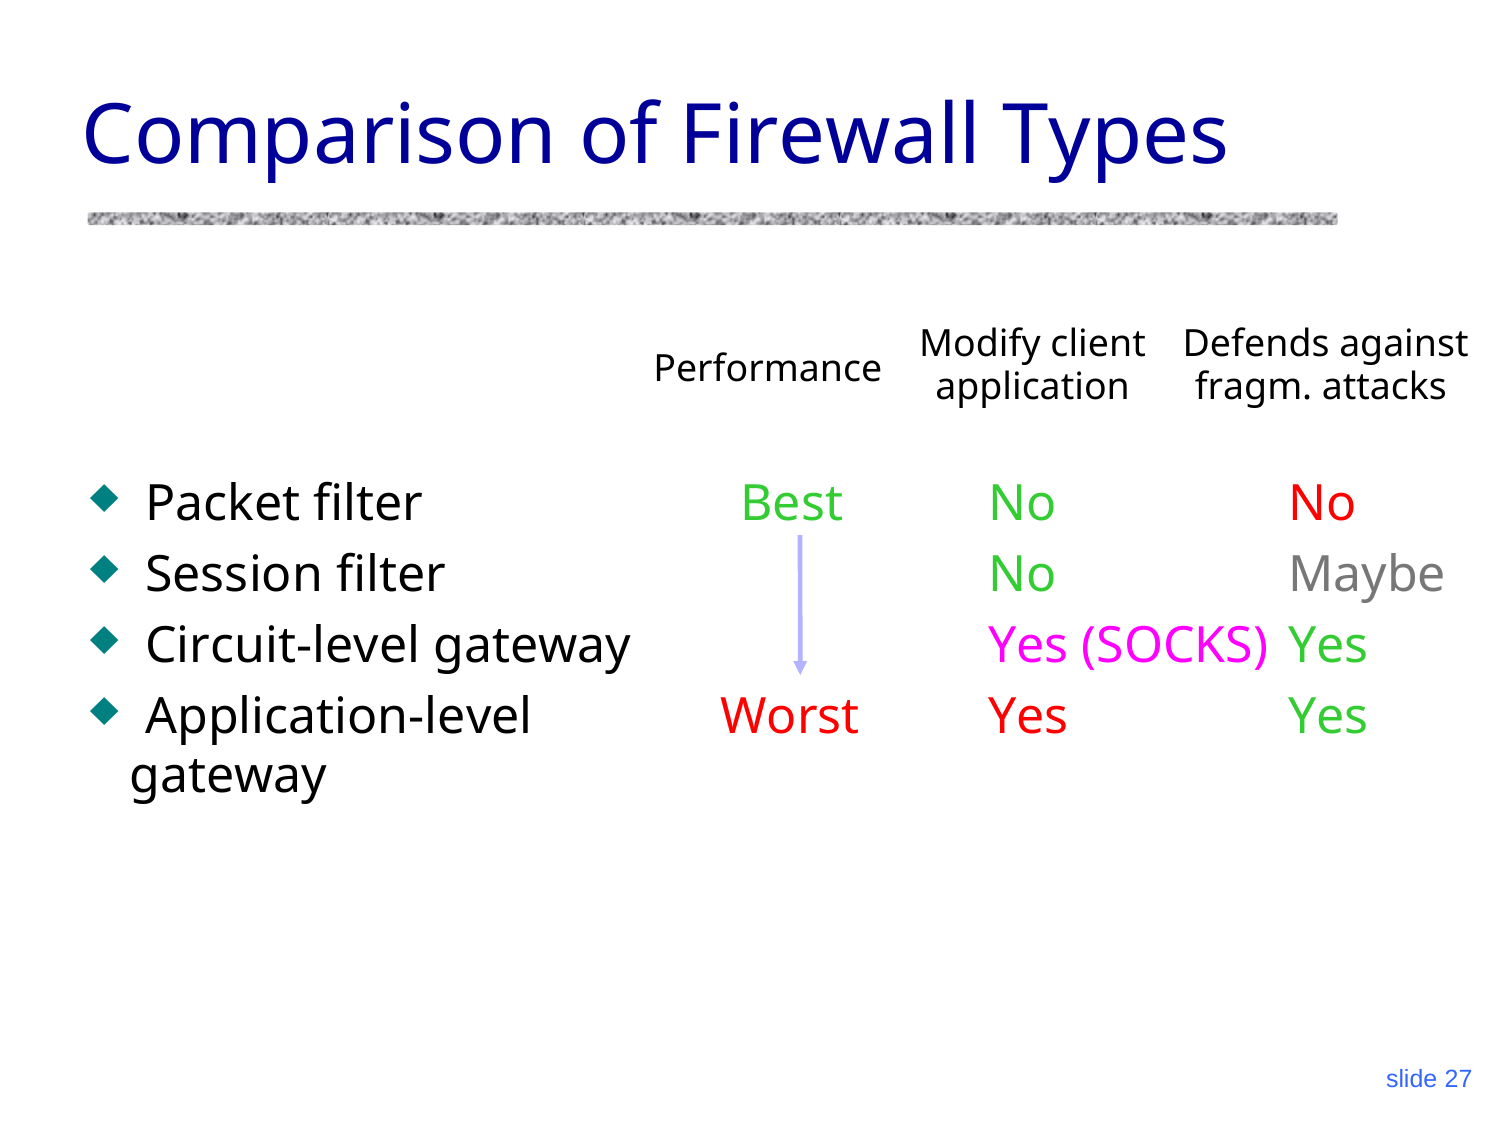

Comparison of Firewall Types
Modify client
application
Defends against
fragm. attacks
Performance
Packet filter		 Best	No		No
Session filter				No		Maybe
Circuit-level gateway			Yes (SOCKS)	Yes
Application-level	 Worst	Yes		Yes
 gateway
slide